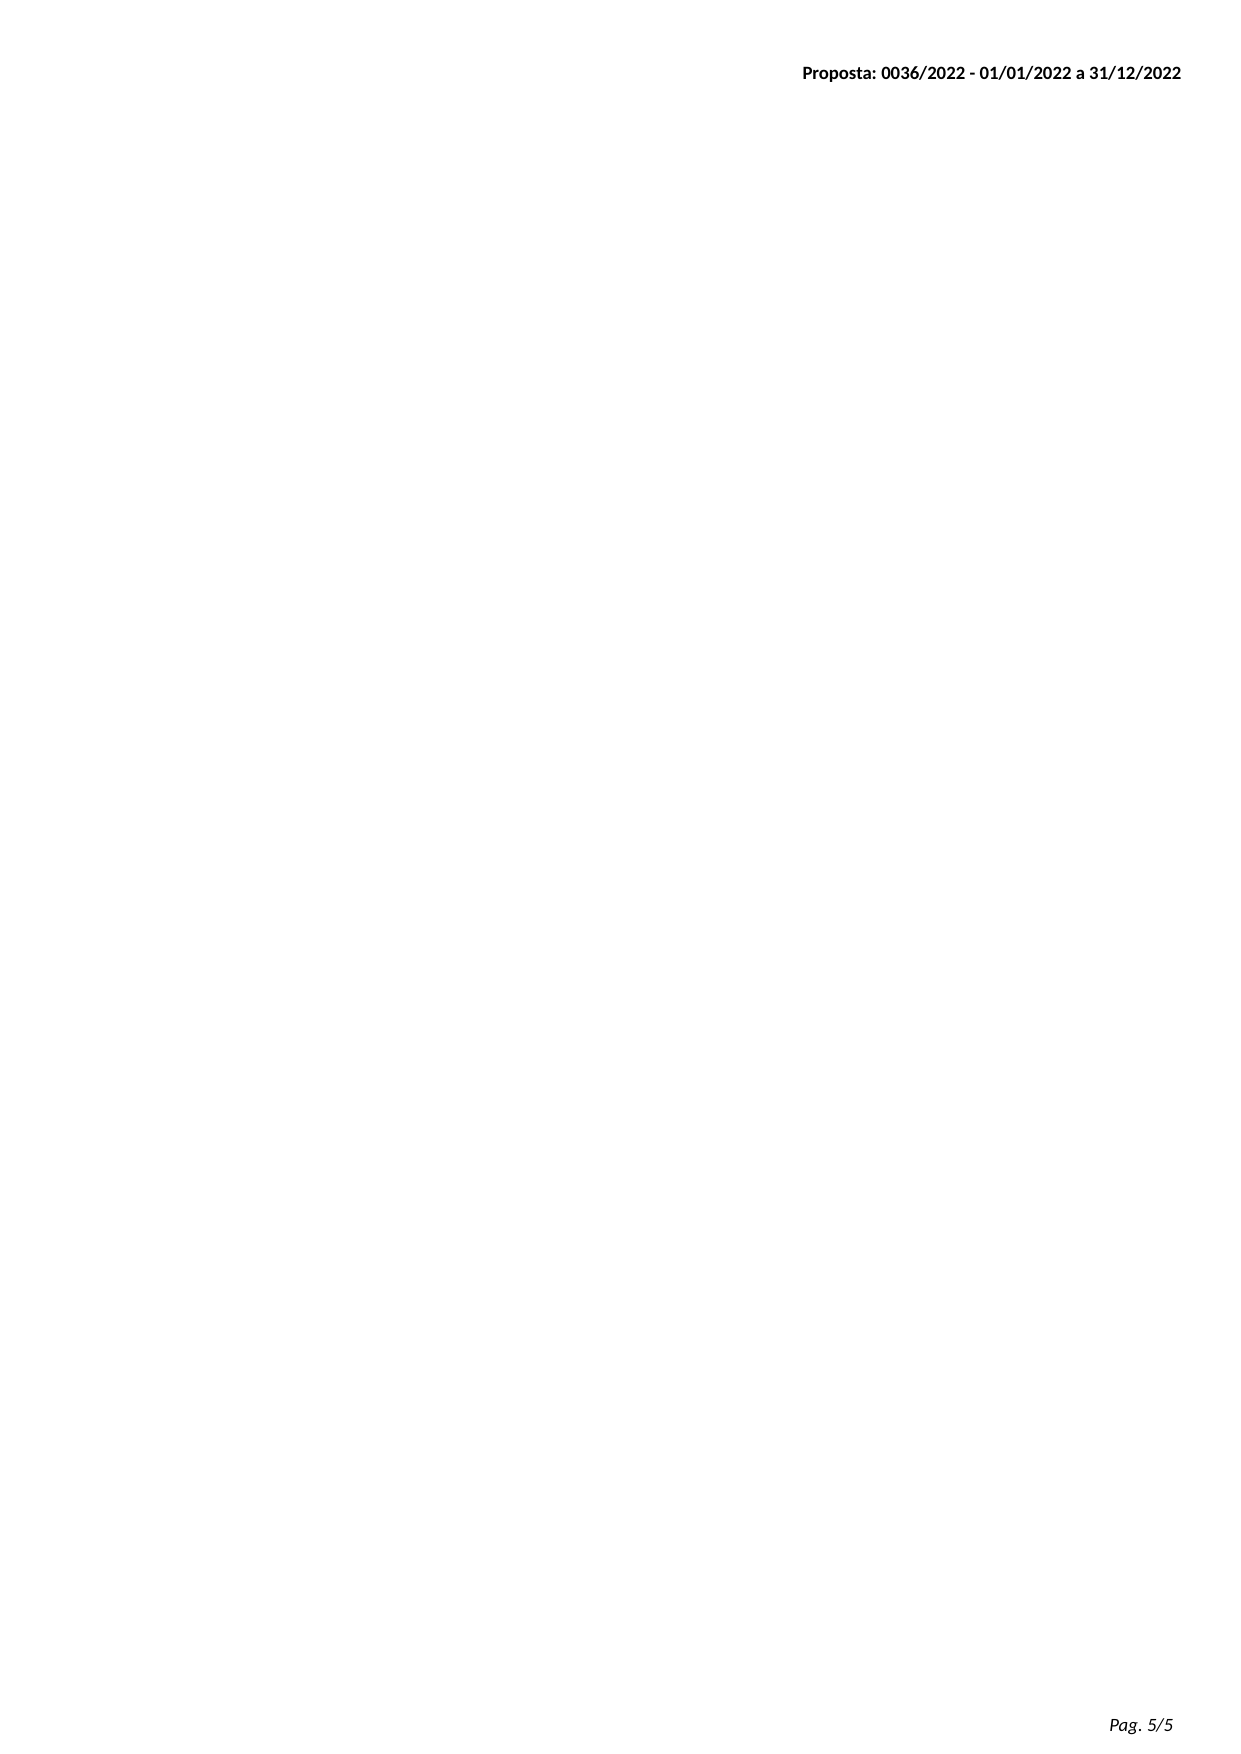

Proposta: 0036/2022 - 01/01/2022 a 31/12/2022
Pag. 5/5